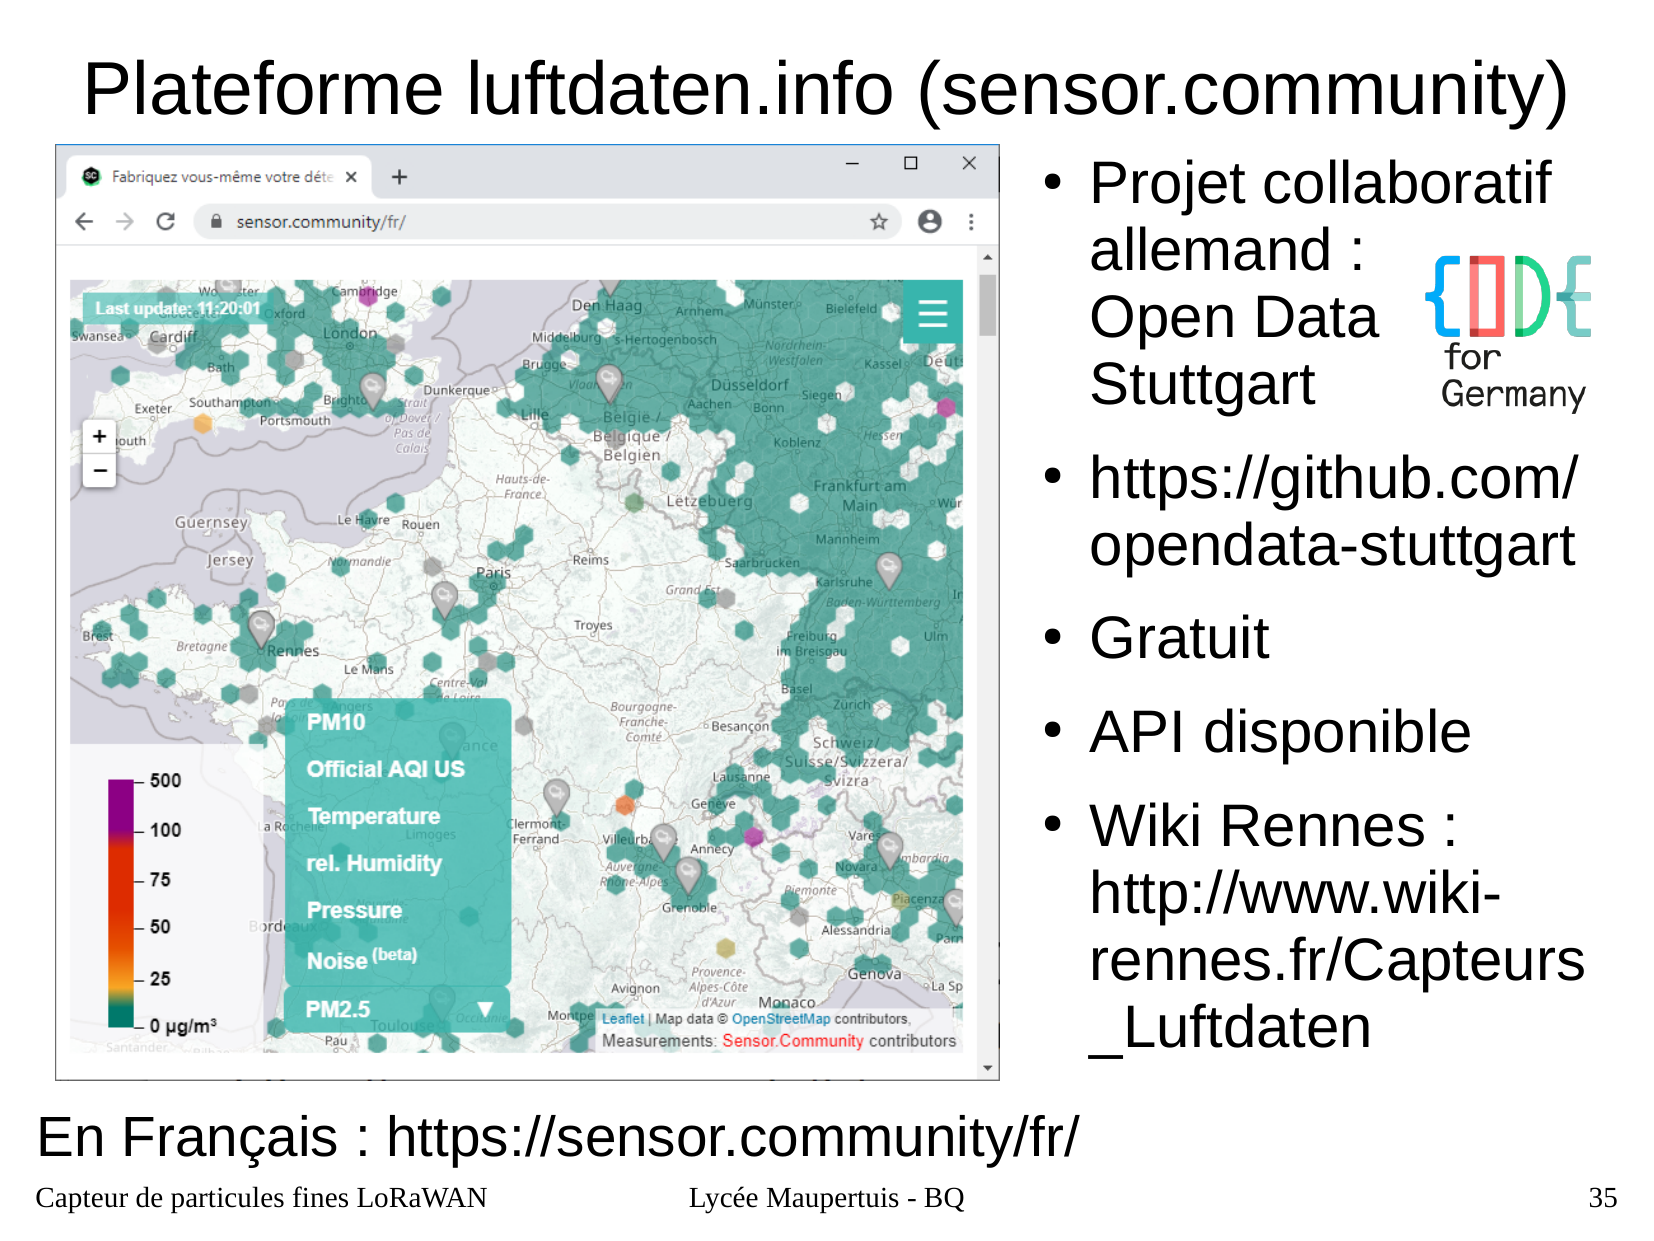

# Plateforme luftdaten.info (sensor.community)
Projet collaboratif allemand :
Open Data Stuttgart
https://github.com/opendata-stuttgart
Gratuit
API disponible
Wiki Rennes :
http://www.wiki-rennes.fr/Capteurs_Luftdaten
En Français : https://sensor.community/fr/
Capteur de particules fines LoRaWAN
Lycée Maupertuis - BQ
35